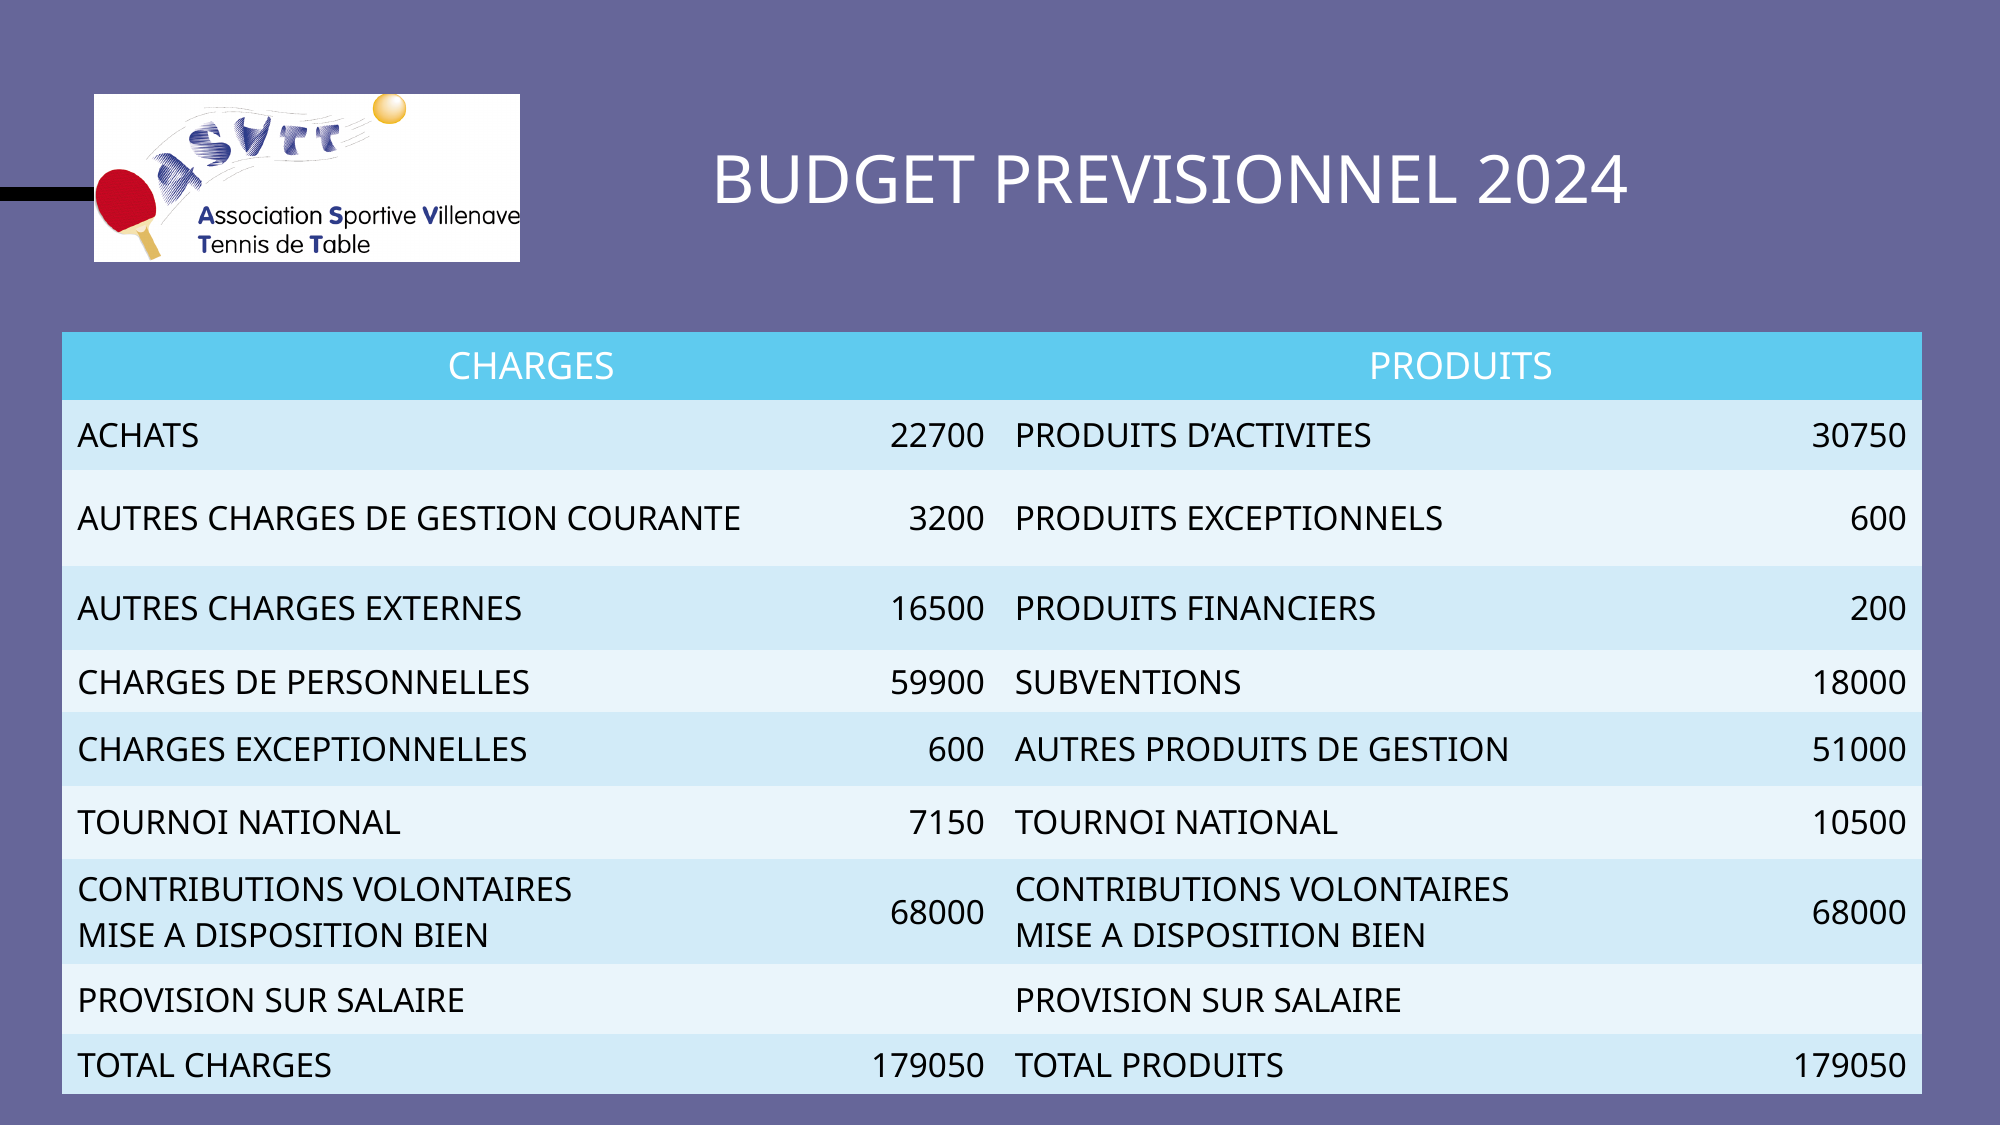

BUDGET PREVISIONNEL 2024
| CHARGES | | PRODUITS | |
| --- | --- | --- | --- |
| ACHATS | 22700 | PRODUITS D’ACTIVITES | 30750 |
| AUTRES CHARGES DE GESTION COURANTE | 3200 | PRODUITS EXCEPTIONNELS | 600 |
| AUTRES CHARGES EXTERNES | 16500 | PRODUITS FINANCIERS | 200 |
| CHARGES DE PERSONNELLES | 59900 | SUBVENTIONS | 18000 |
| CHARGES EXCEPTIONNELLES | 600 | AUTRES PRODUITS DE GESTION | 51000 |
| TOURNOI NATIONAL | 7150 | TOURNOI NATIONAL | 10500 |
| CONTRIBUTIONS VOLONTAIRES MISE A DISPOSITION BIEN | 68000 | CONTRIBUTIONS VOLONTAIRES MISE A DISPOSITION BIEN | 68000 |
| PROVISION SUR SALAIRE | | PROVISION SUR SALAIRE | |
| TOTAL CHARGES | 179050 | TOTAL PRODUITS | 179050 |